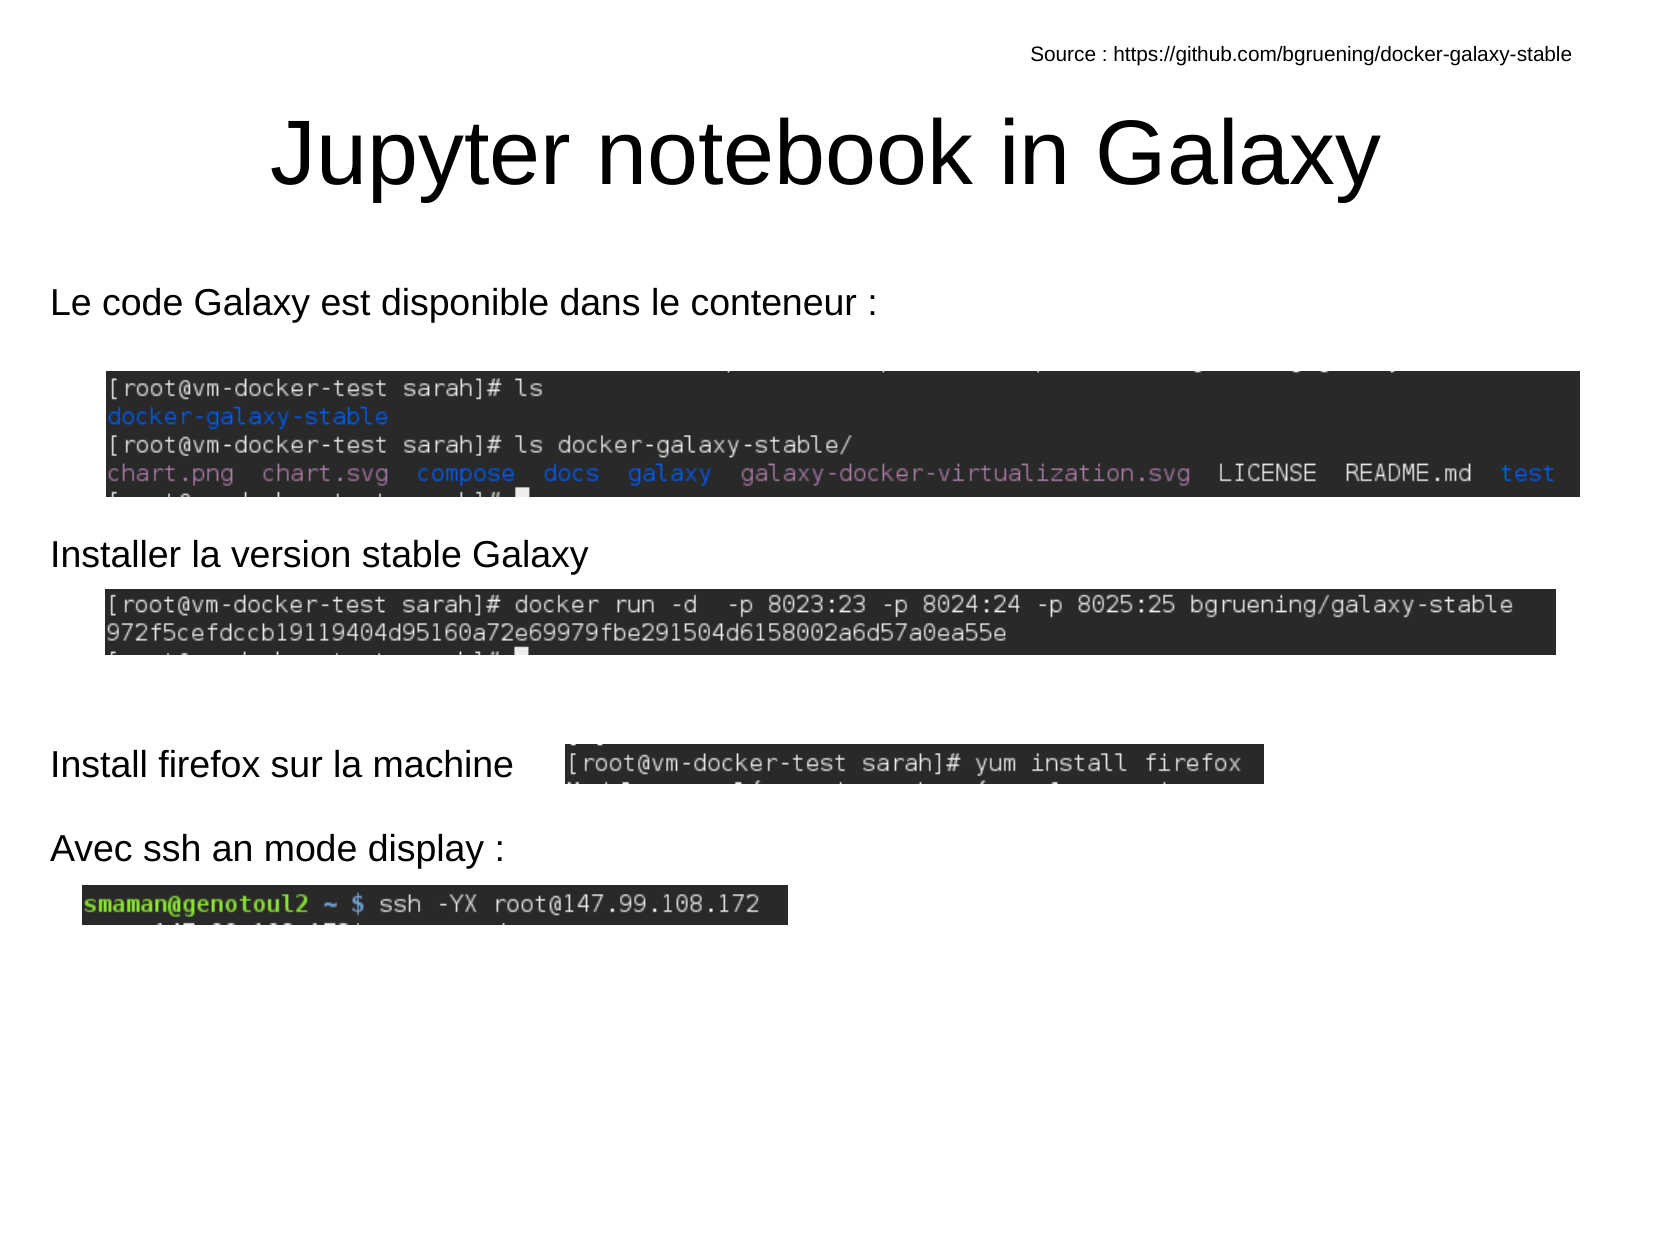

Source : https://github.com/bgruening/docker-galaxy-stable
# Jupyter notebook in Galaxy
Le code Galaxy est disponible dans le conteneur :
Installer la version stable Galaxy
Install firefox sur la machine
Avec ssh an mode display :